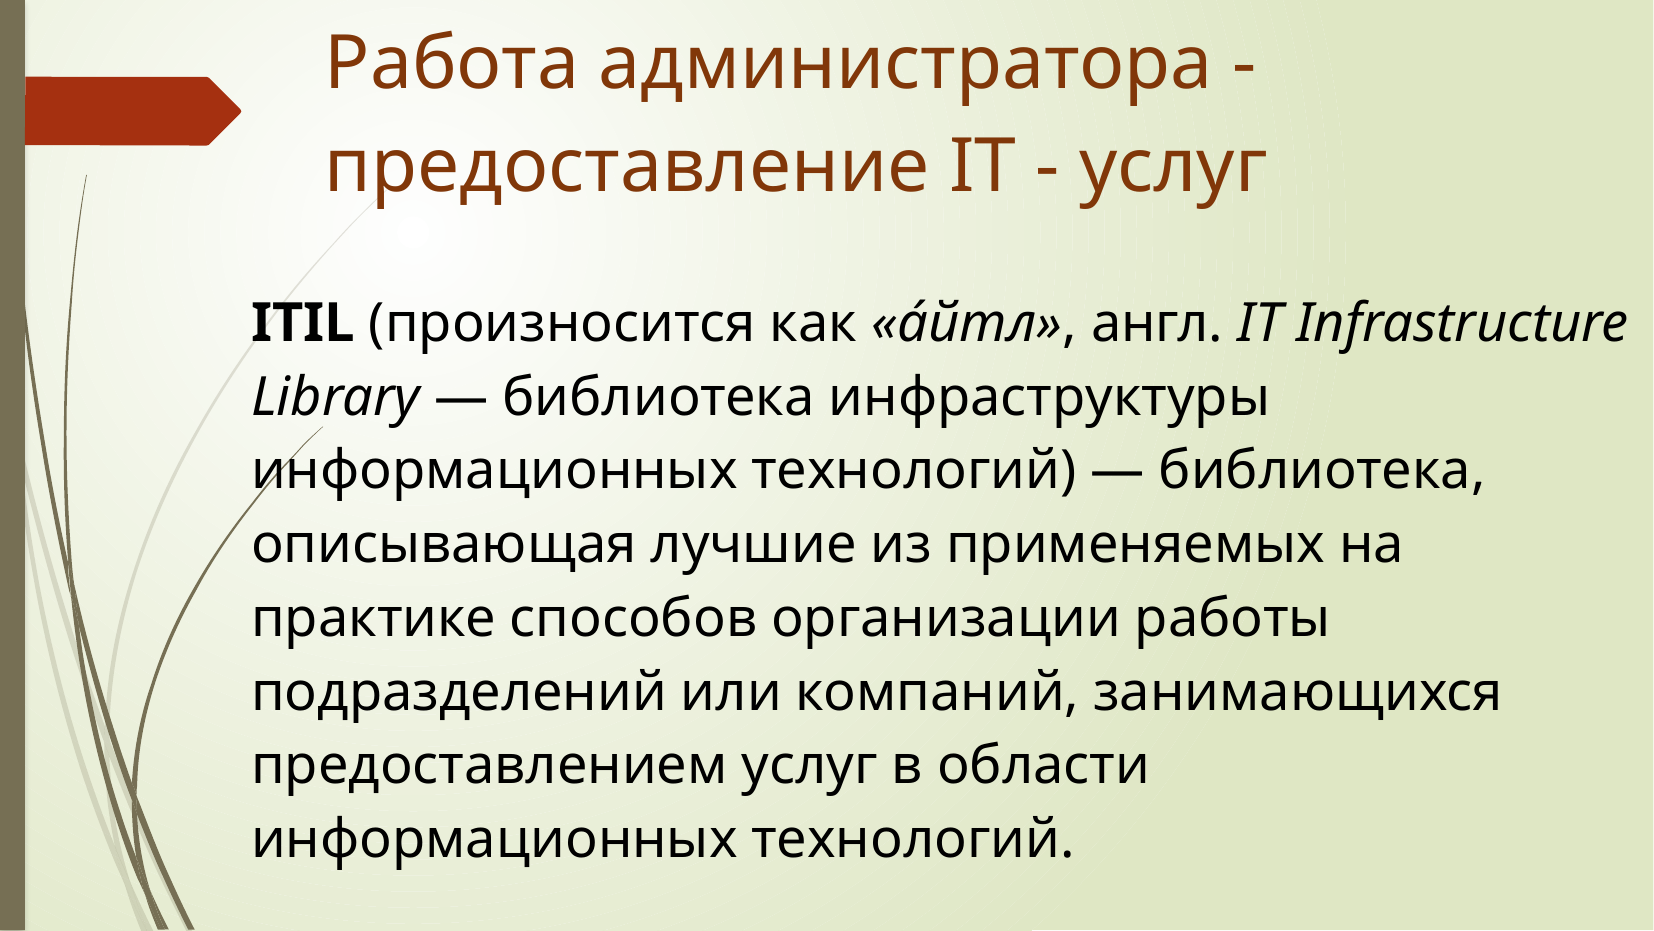

# Работа администратора - предоставление IT - услуг
ITIL (произносится как «а́йтл», англ. IT Infrastructure Library — библиотека инфраструктуры информационных технологий) — библиотека, описывающая лучшие из применяемых на практике способов организации работы подразделений или компаний, занимающихся предоставлением услуг в области информационных технологий.